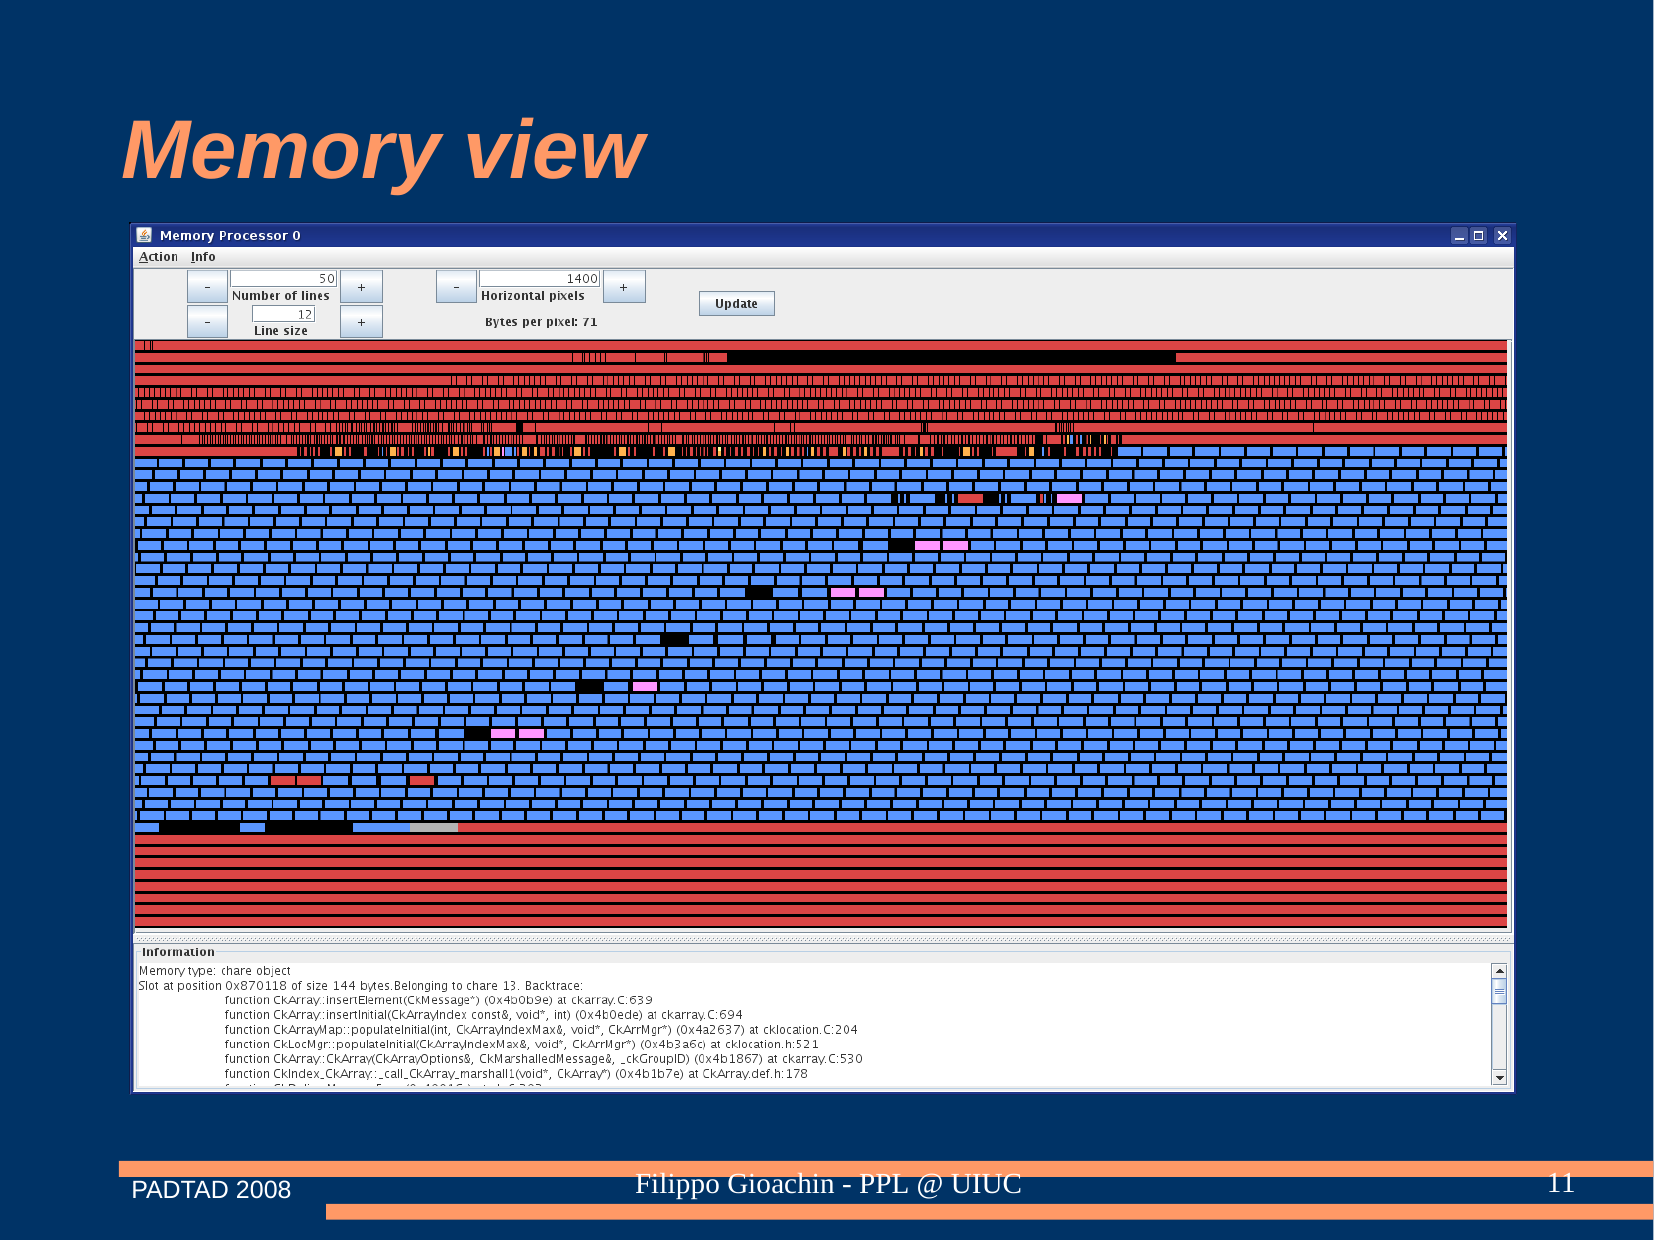

# Memory view
11
Filippo Gioachin - PPL @ UIUC